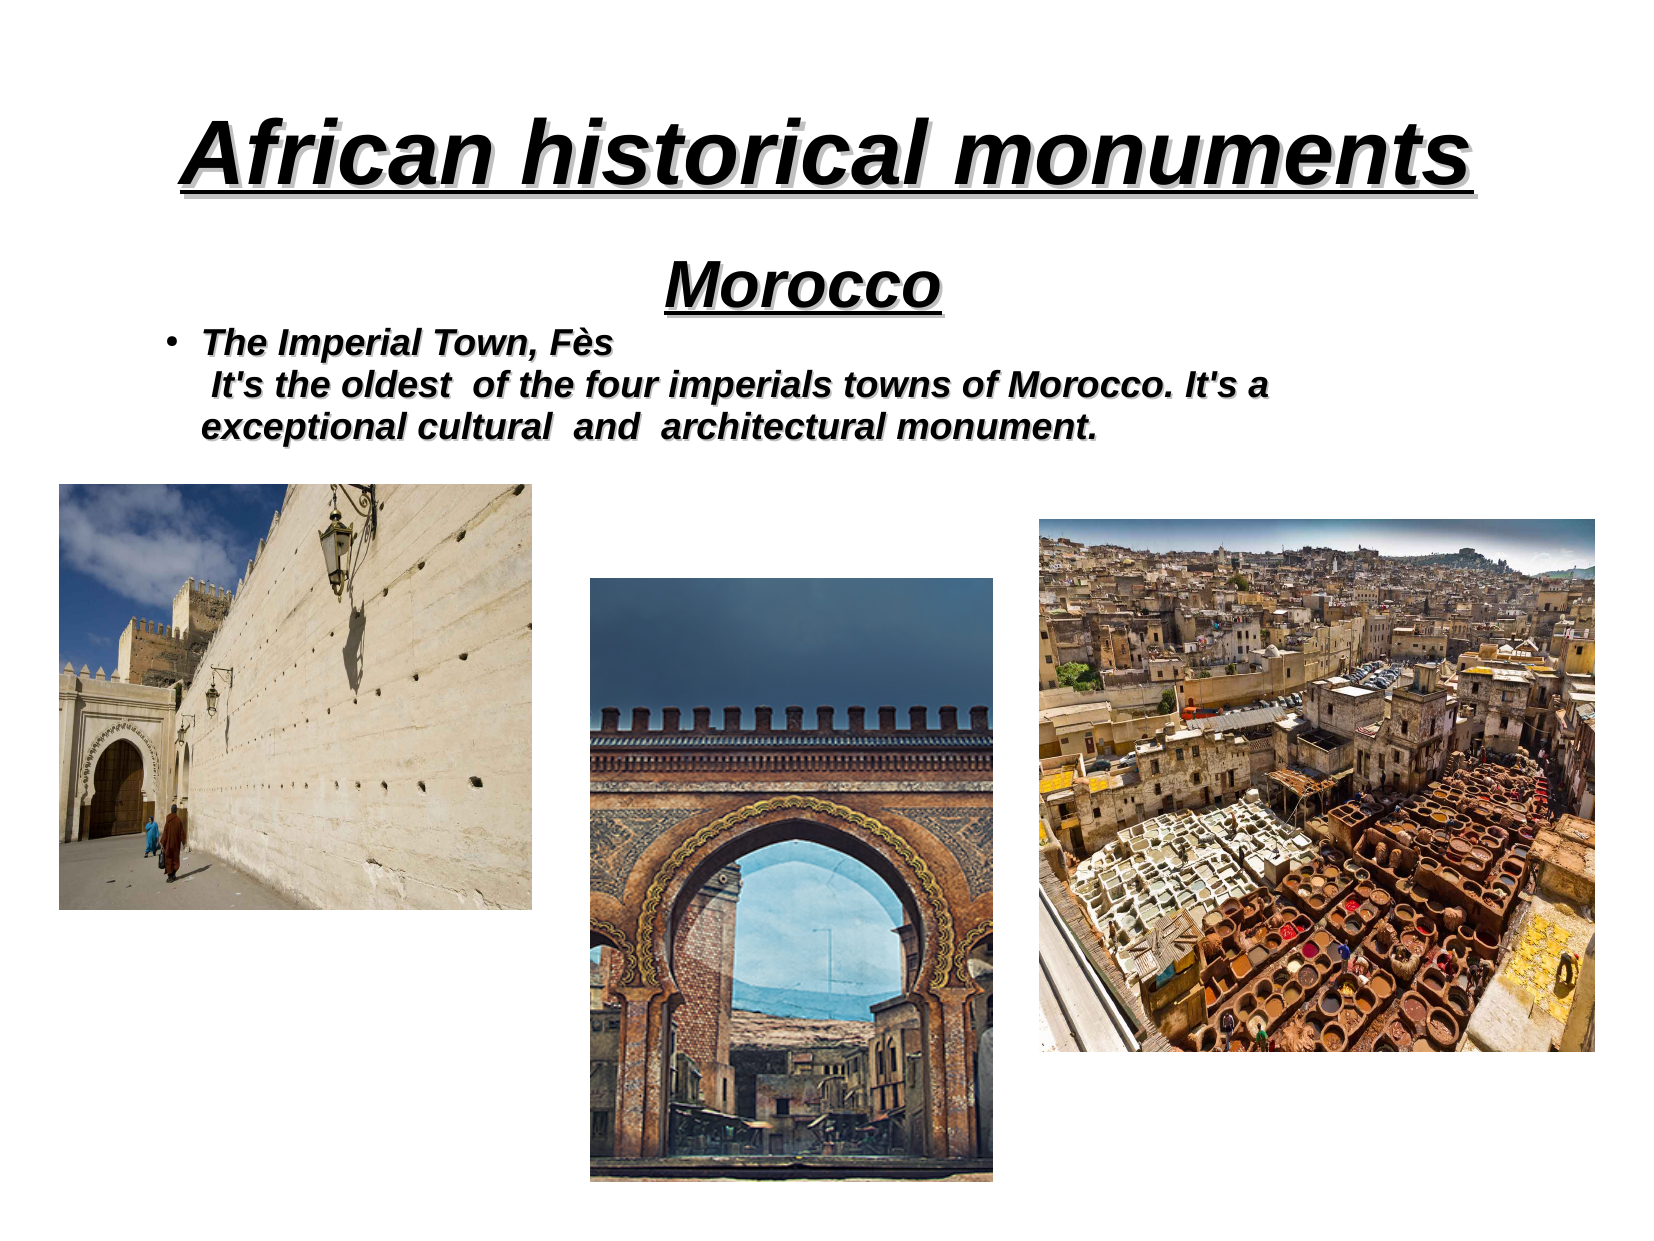

# African historical monuments
Morocco
The Imperial Town, Fès
 It's the oldest of the four imperials towns of Morocco. It's a exceptional cultural and architectural monument.